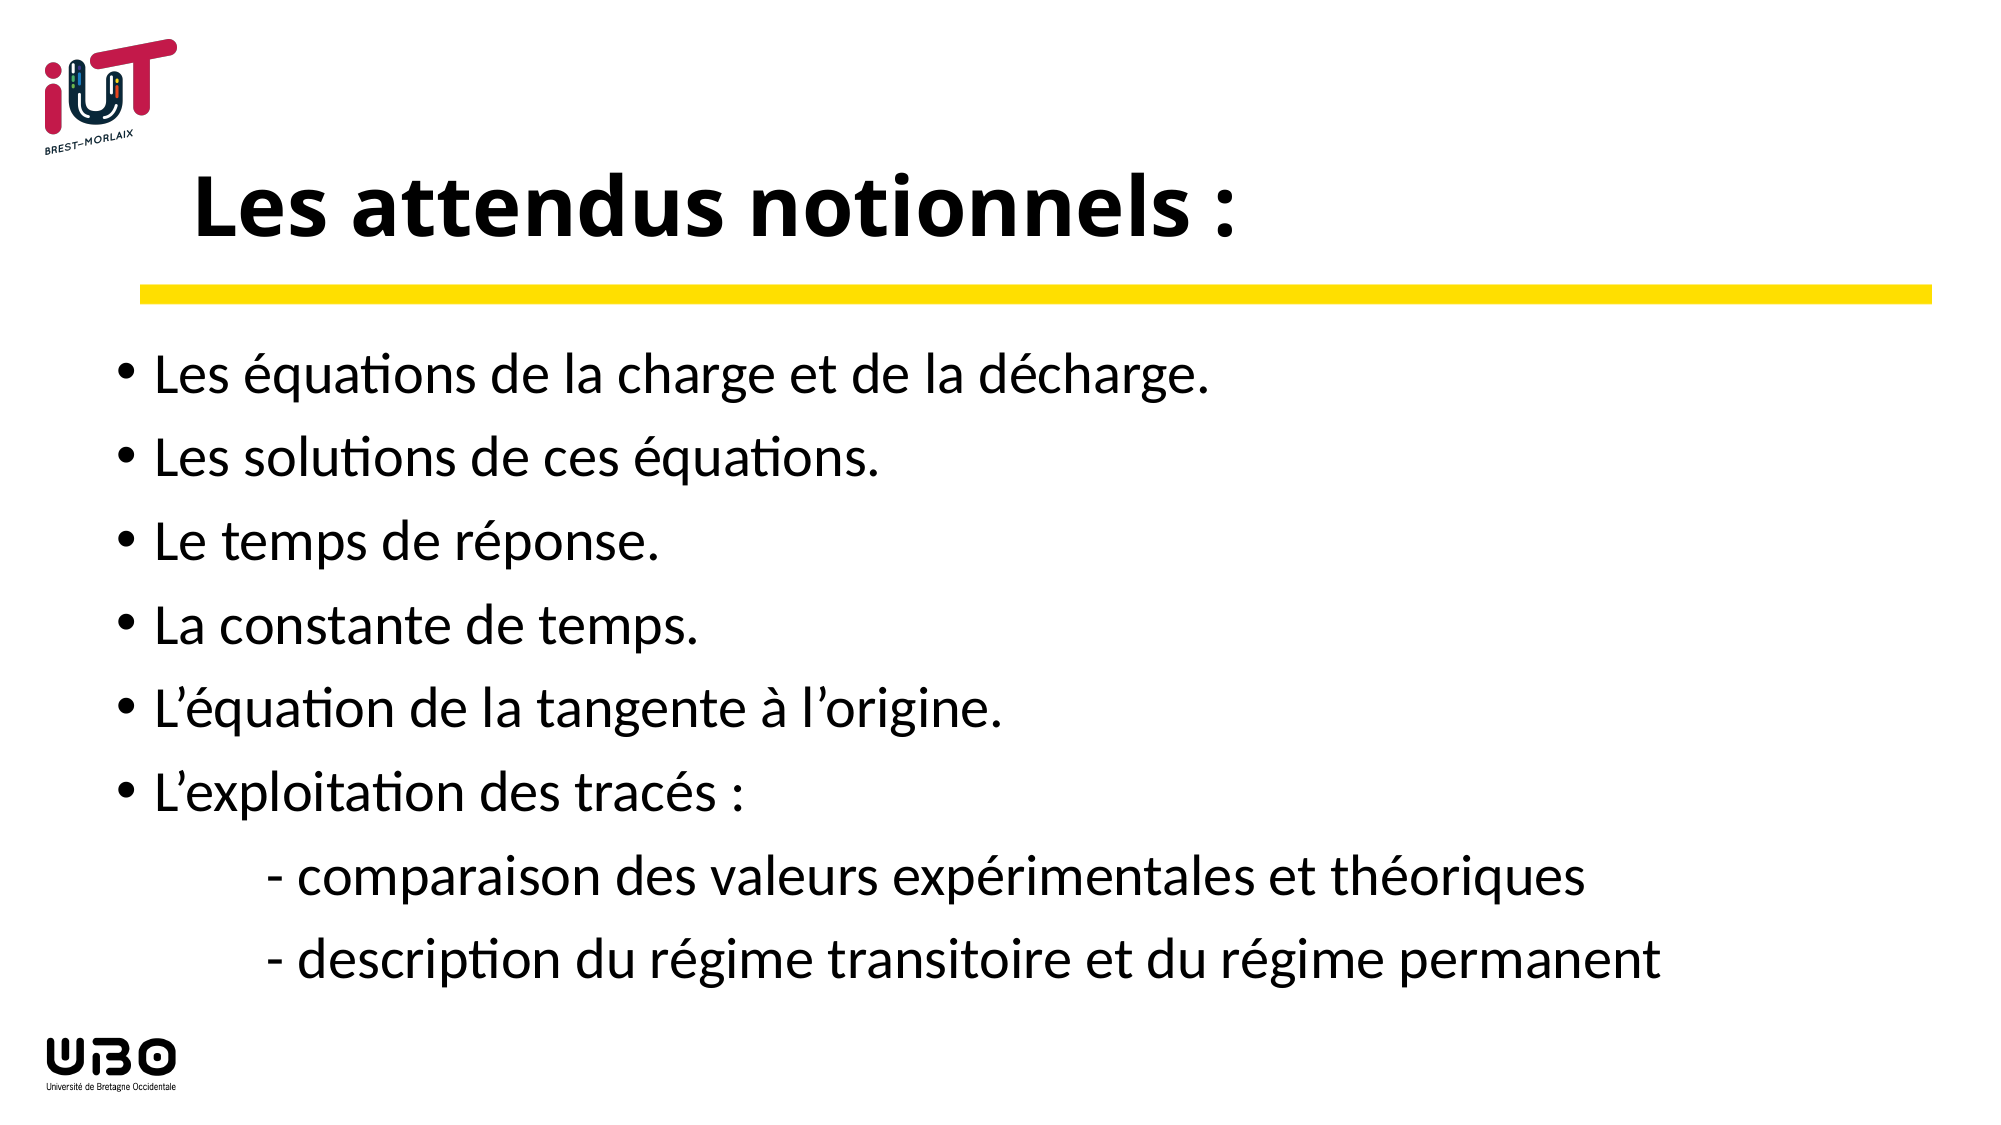

# Les attendus notionnels :
Les équations de la charge et de la décharge.
Les solutions de ces équations.
Le temps de réponse.
La constante de temps.
L’équation de la tangente à l’origine.
L’exploitation des tracés :
	- comparaison des valeurs expérimentales et théoriques
	- description du régime transitoire et du régime permanent